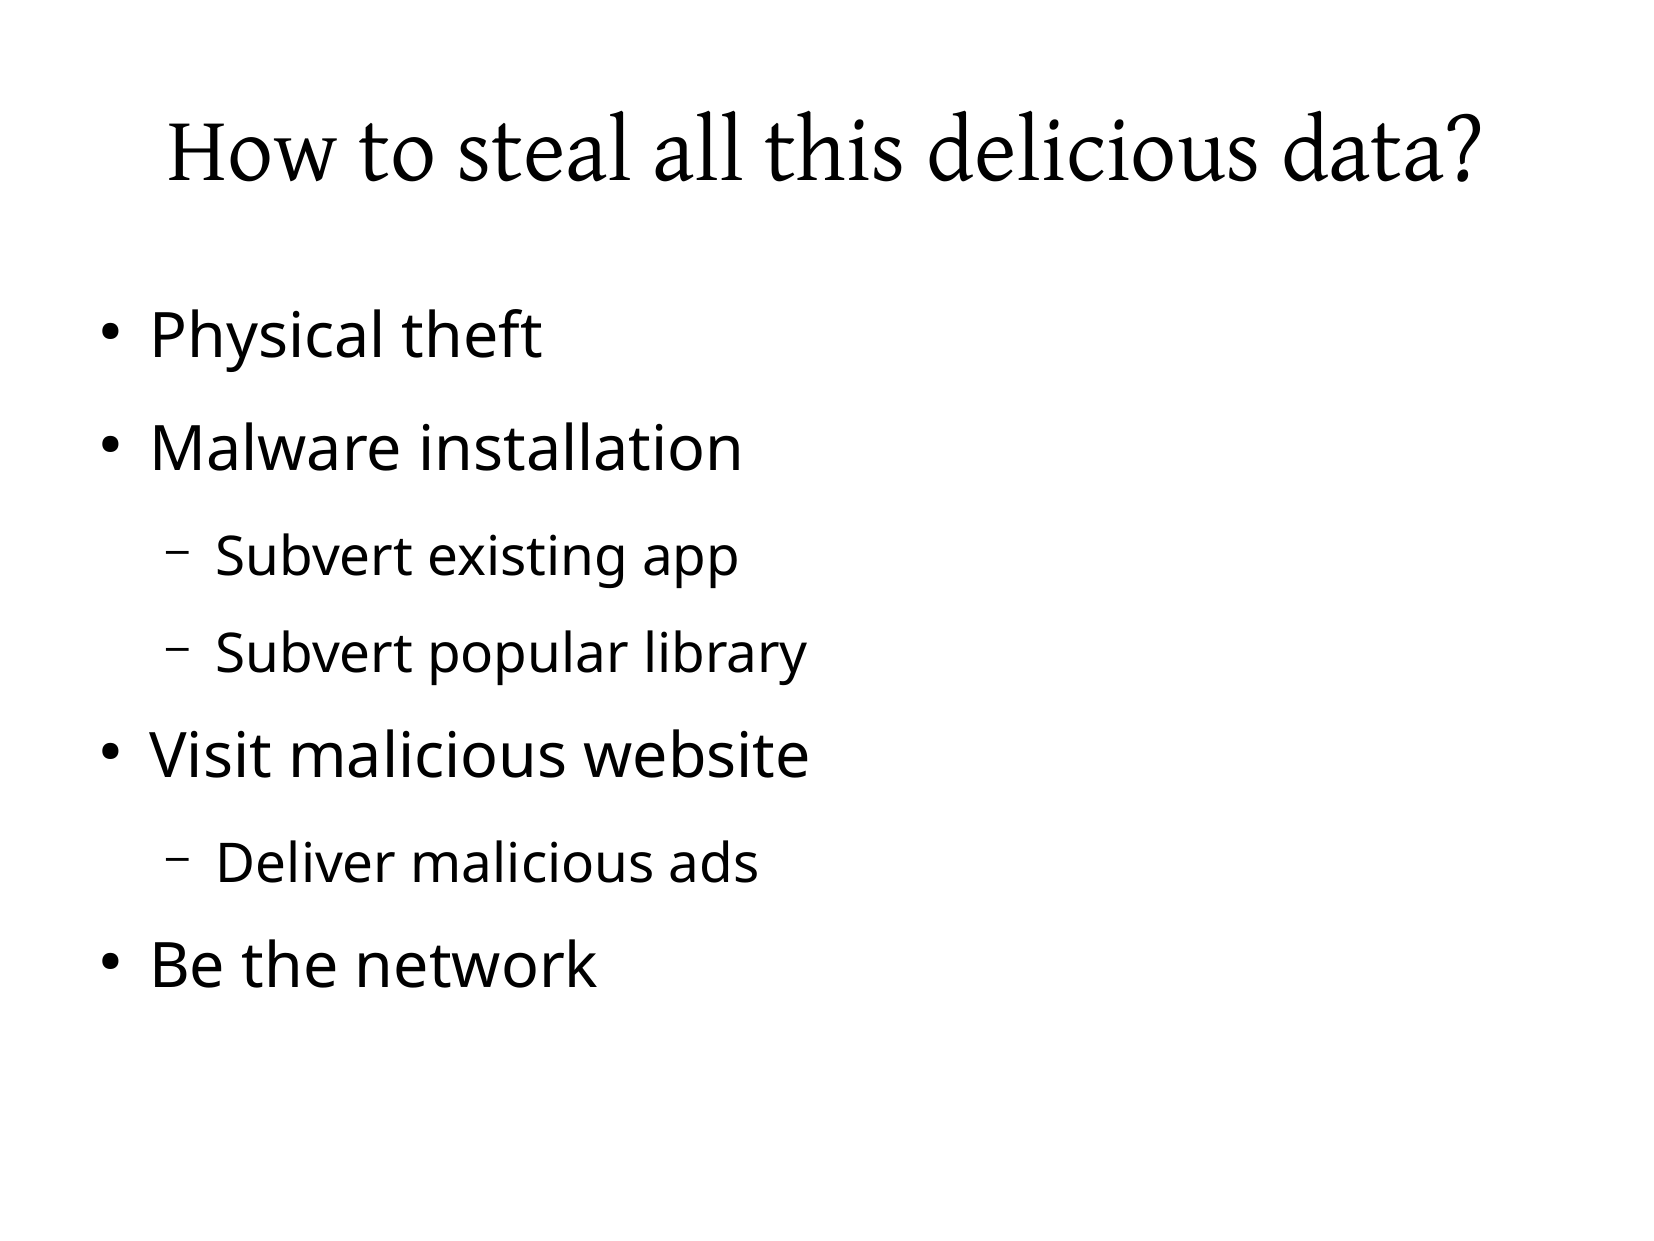

# How to steal all this delicious data?
Physical theft
Malware installation
Subvert existing app
Subvert popular library
Visit malicious website
Deliver malicious ads
Be the network